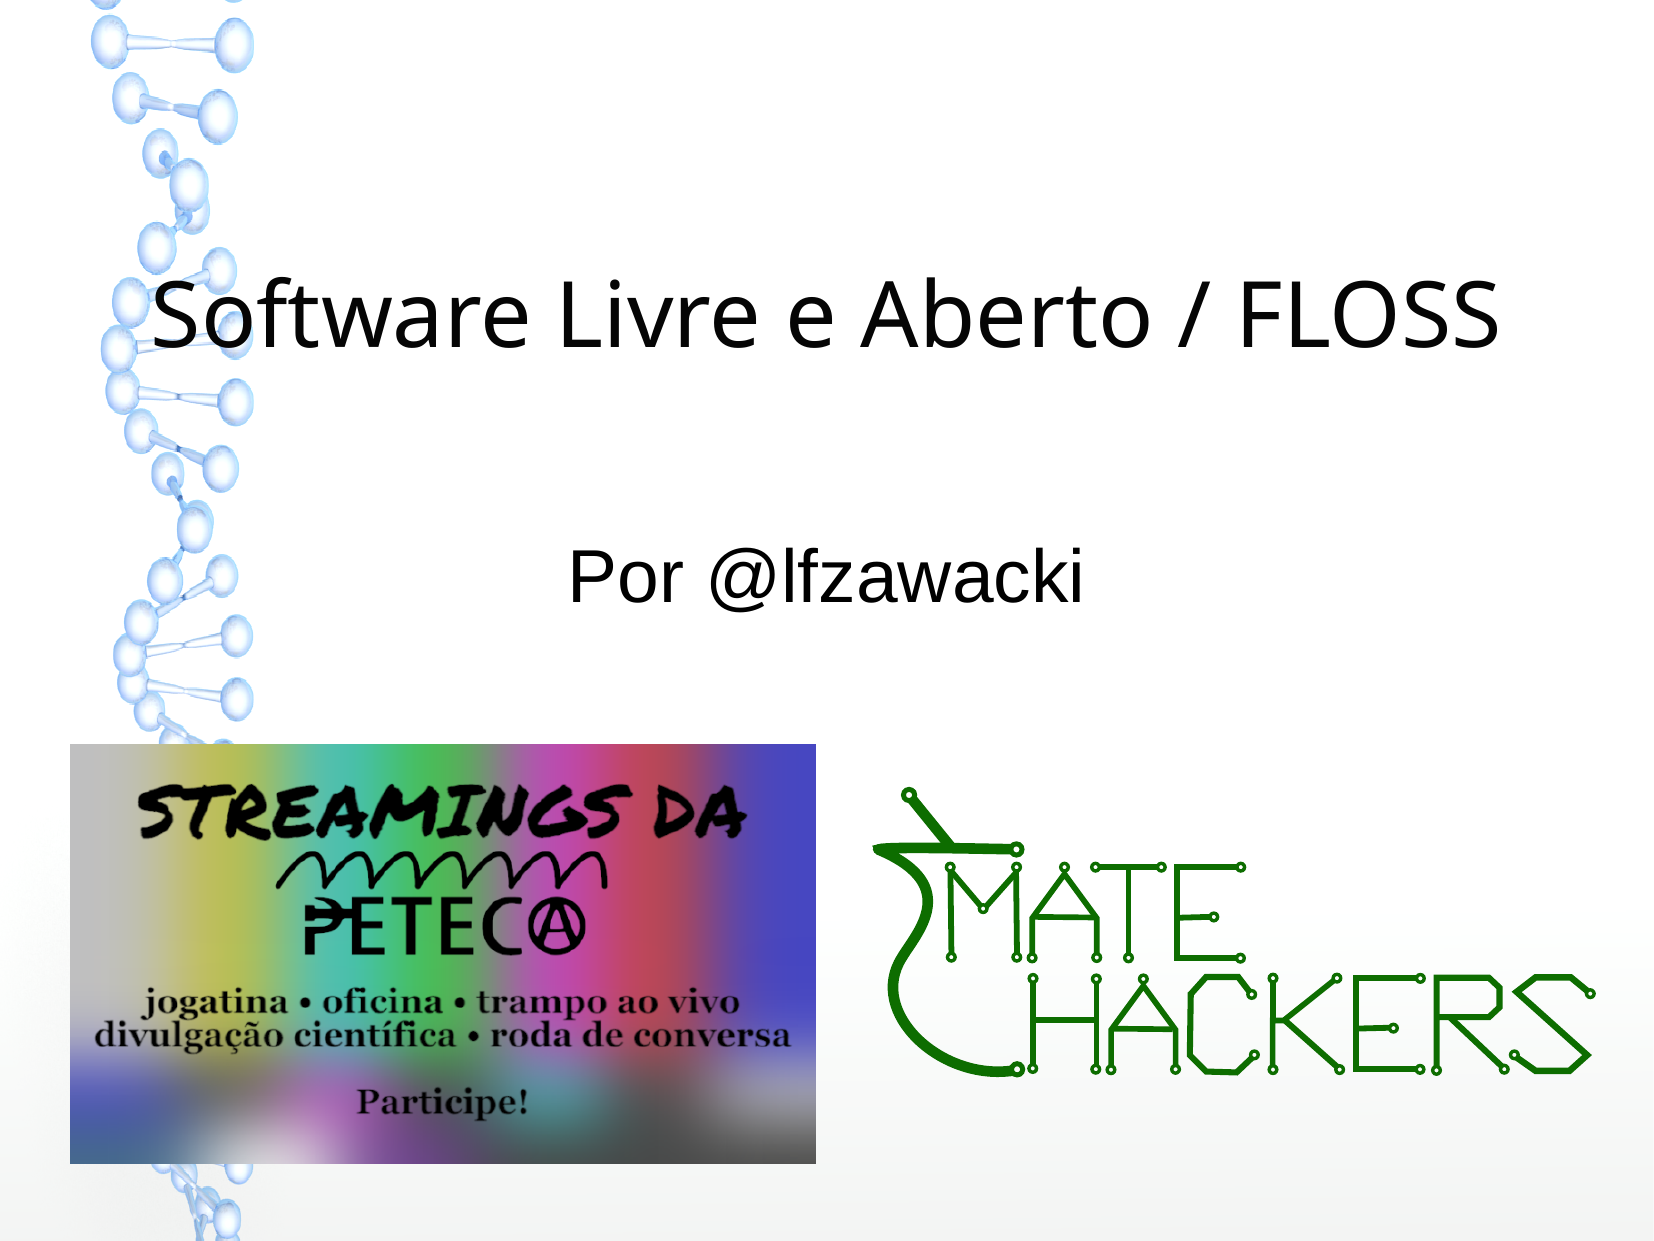

# Software Livre e Aberto / FLOSS
Por @lfzawacki